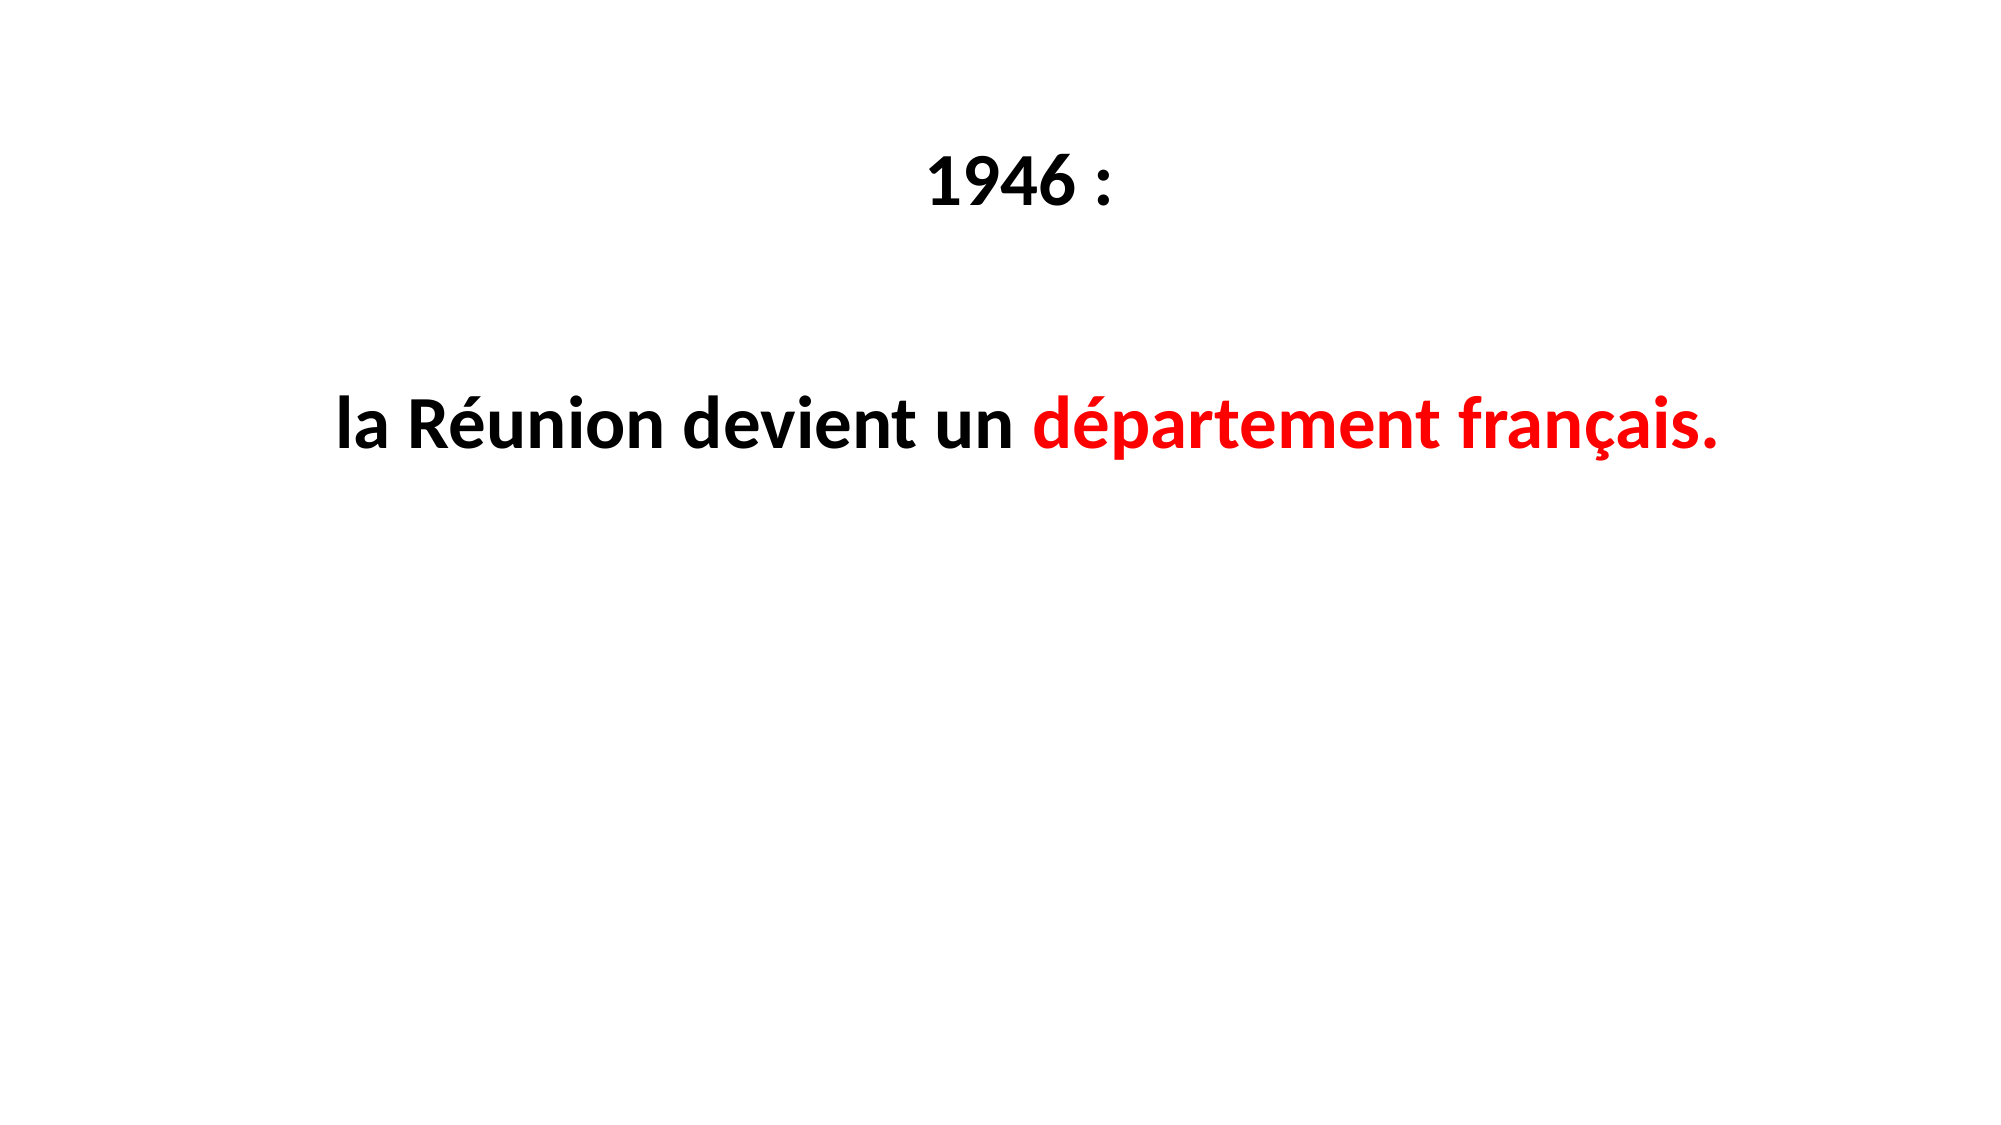

1946 :
 la Réunion devient un département français.